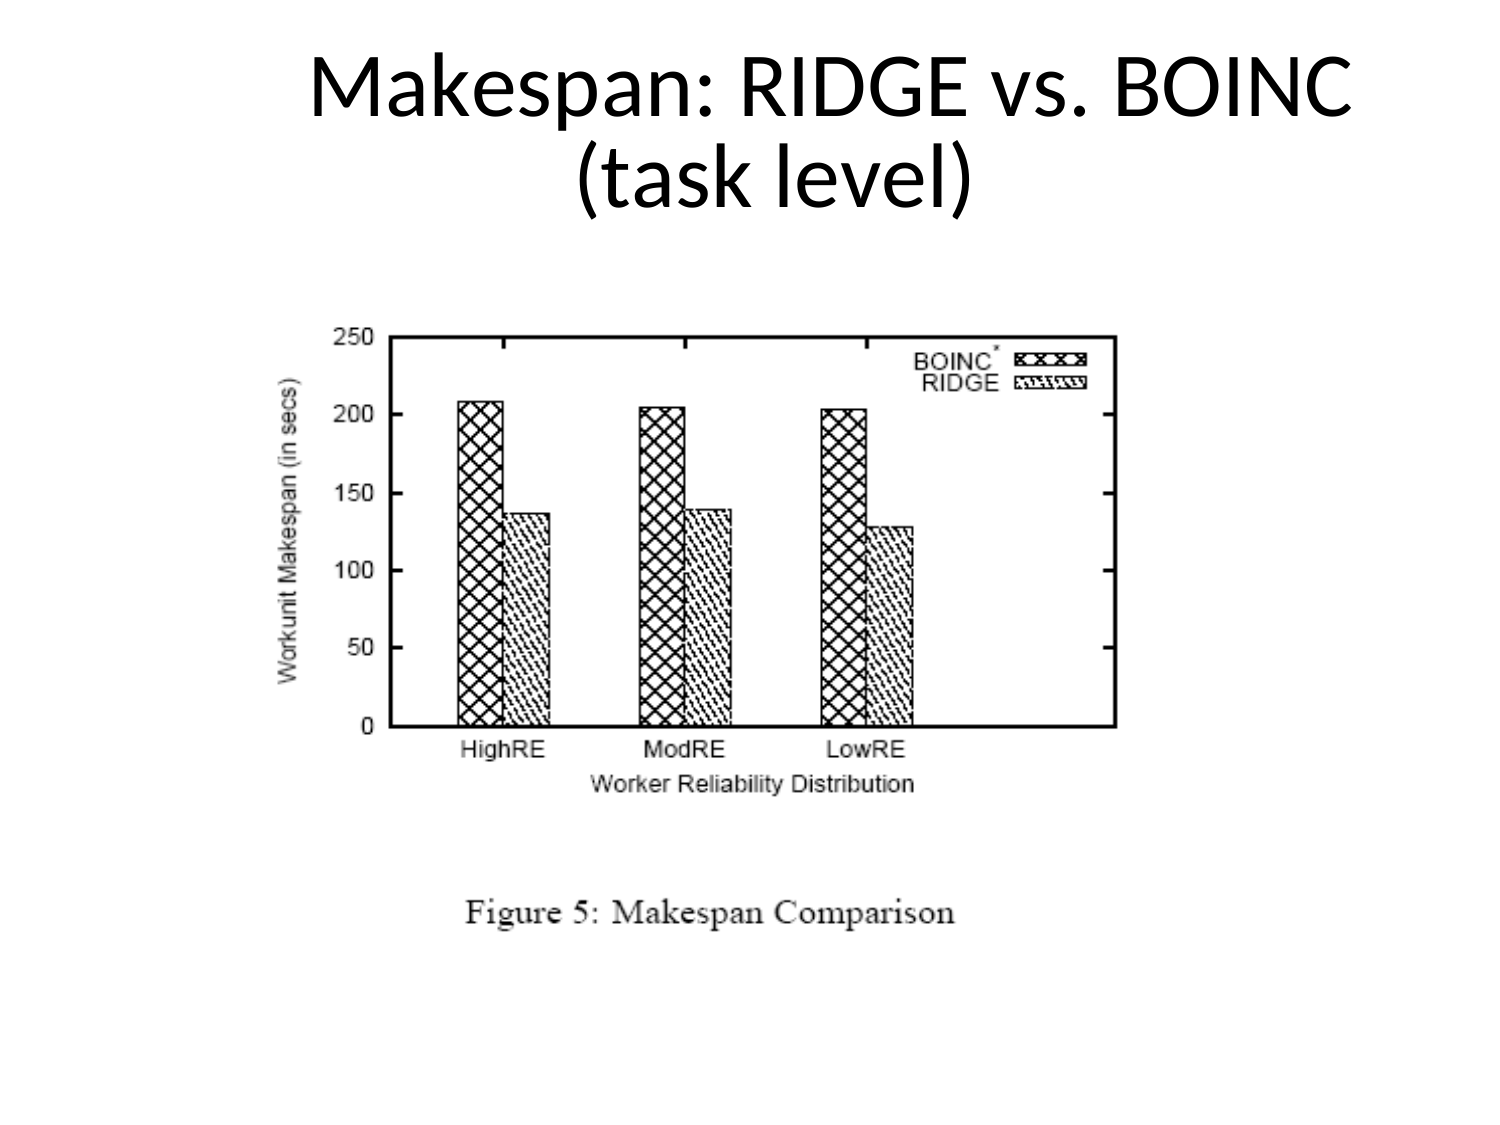

# Makespan: RIDGE vs. BOINC (task level)